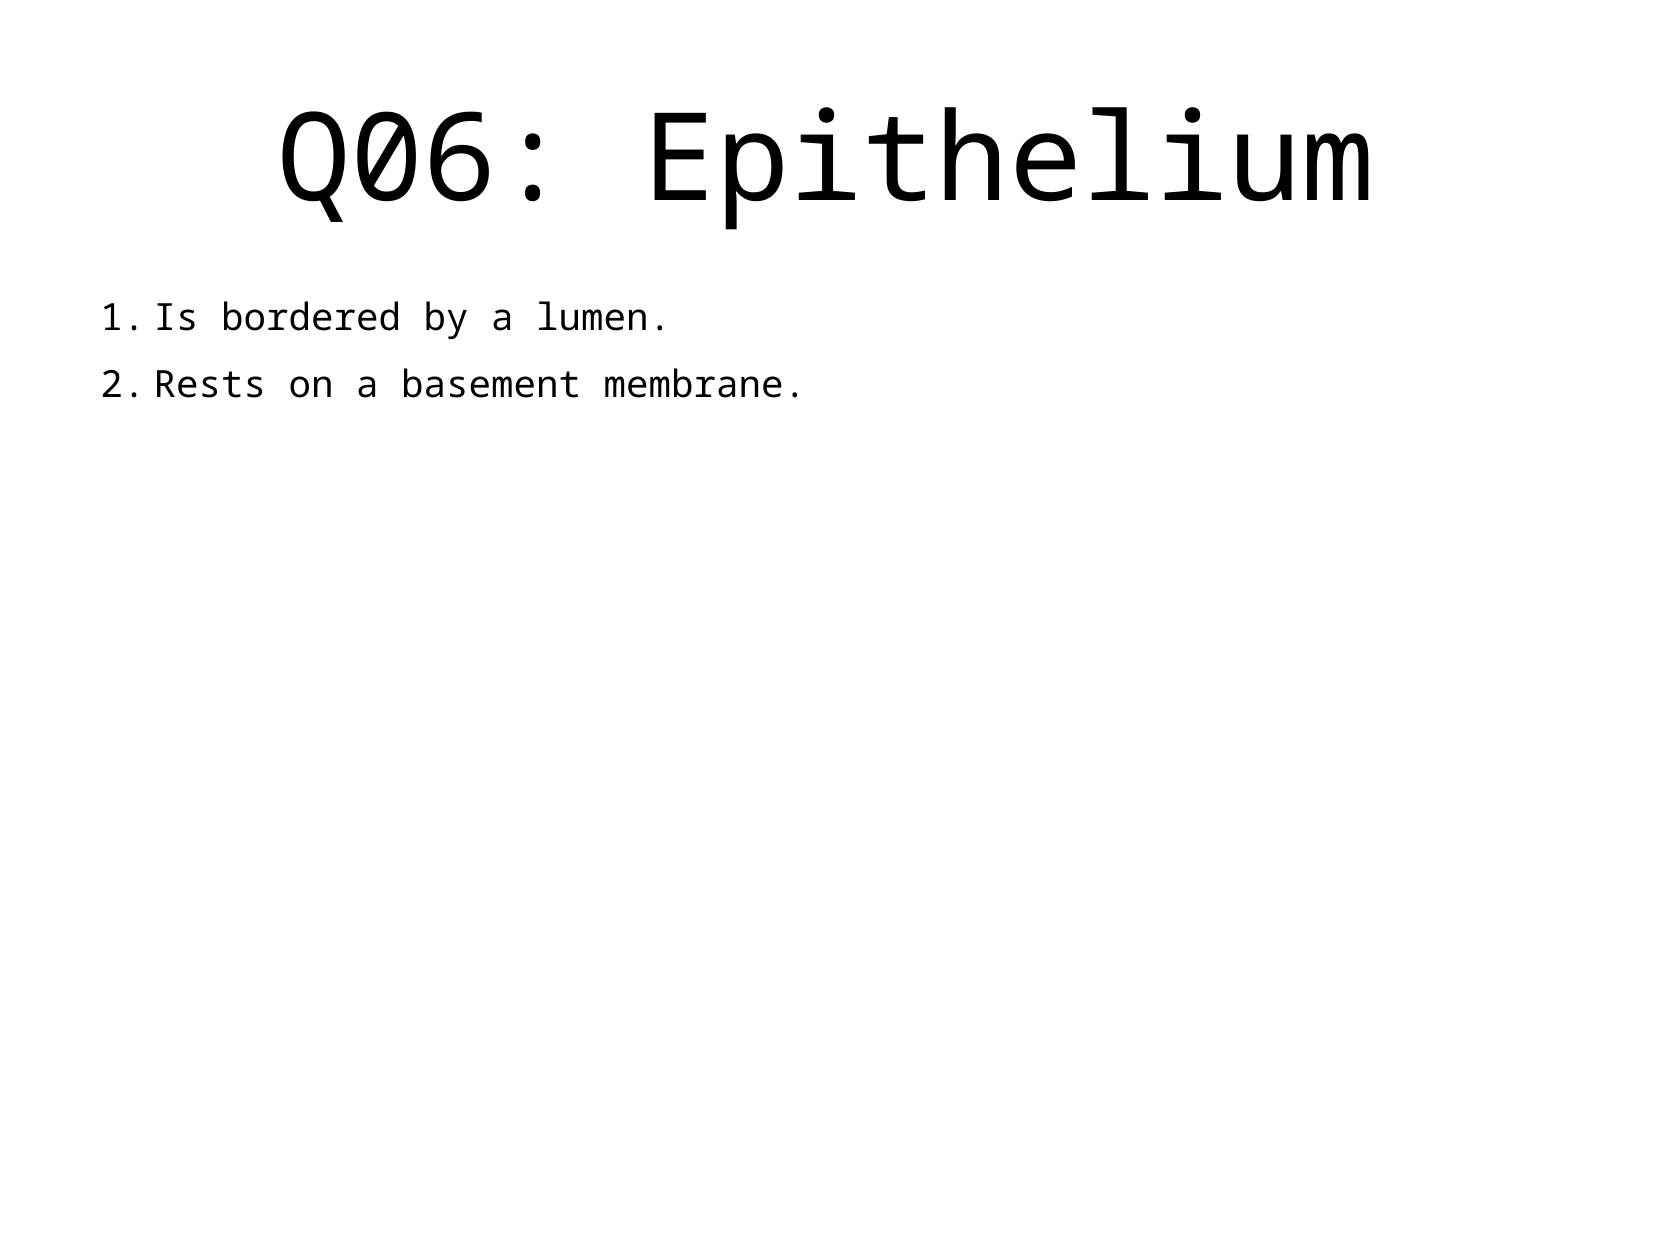

# Q06: Epithelium
Is bordered by a lumen.
Rests on a basement membrane.